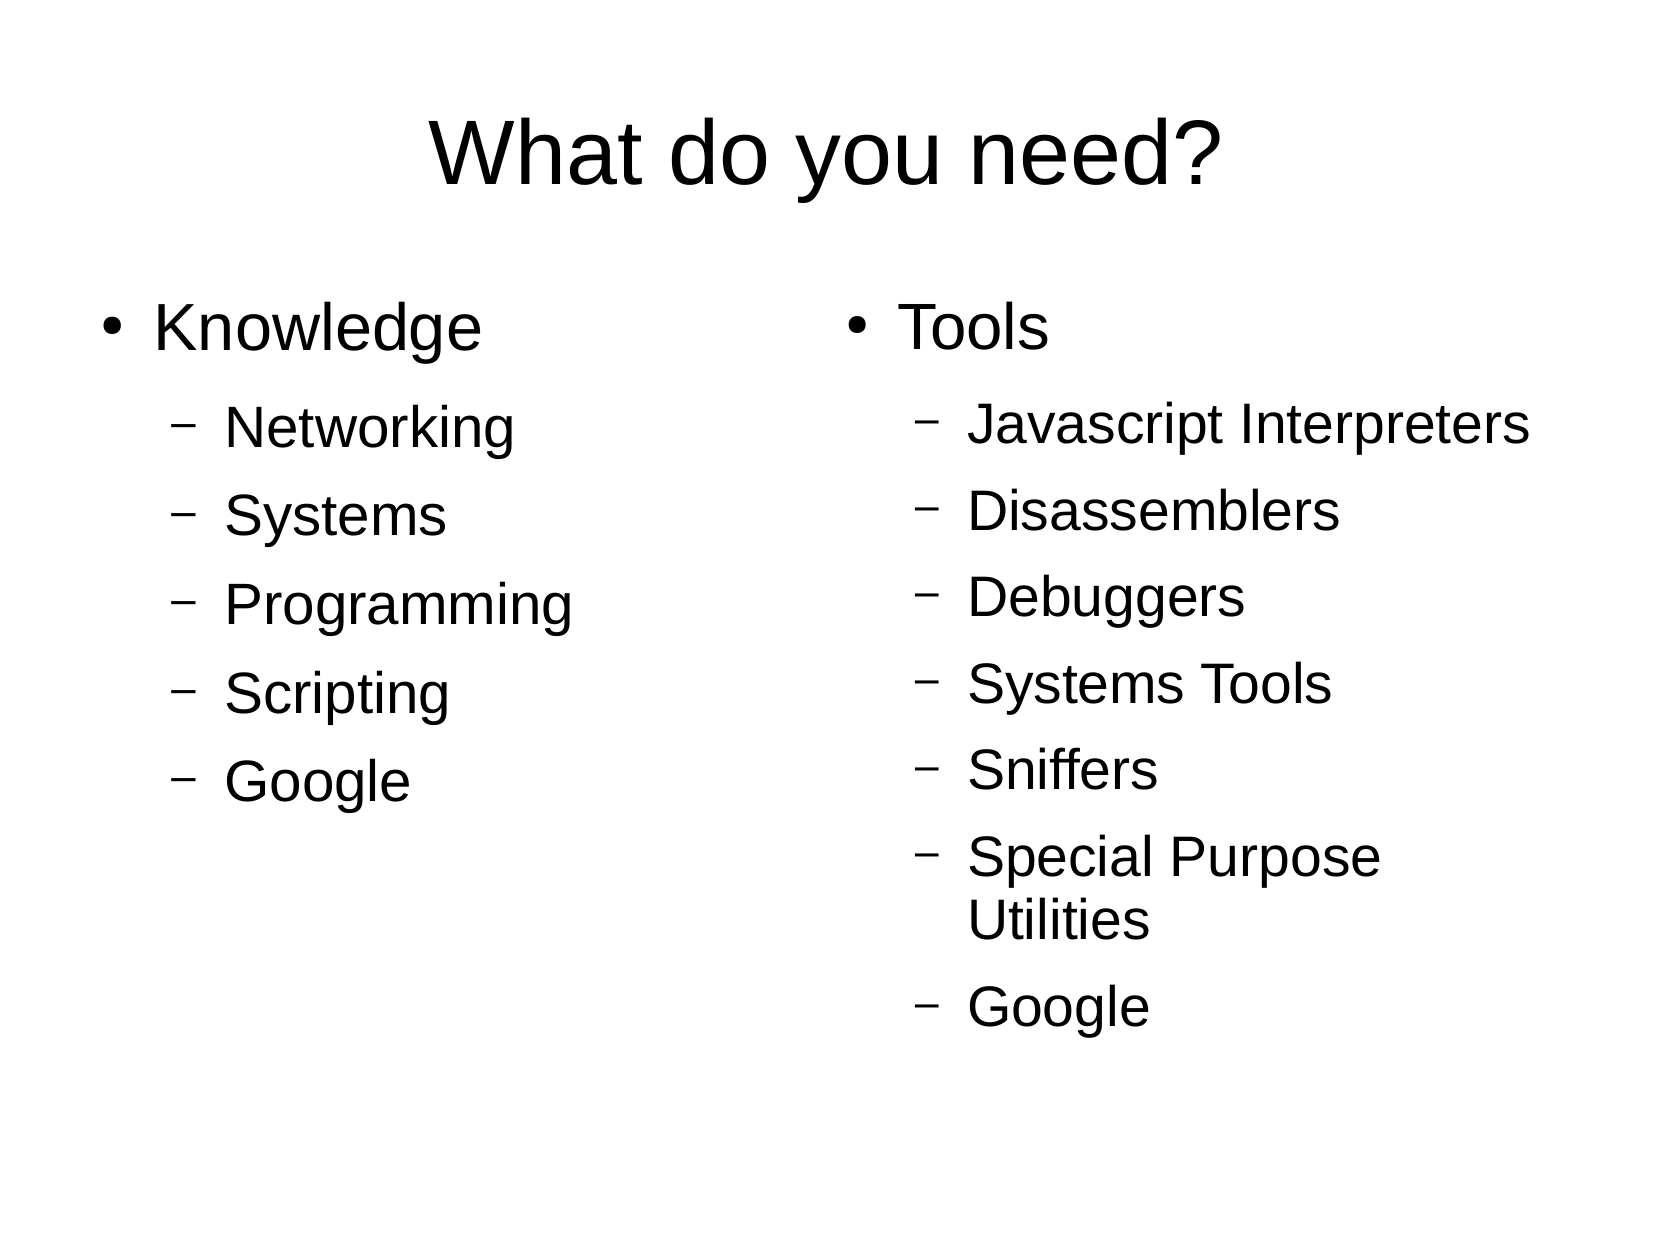

# What do you need?
Knowledge
Networking
Systems
Programming
Scripting
Google
Tools
Javascript Interpreters
Disassemblers
Debuggers
Systems Tools
Sniffers
Special Purpose Utilities
Google